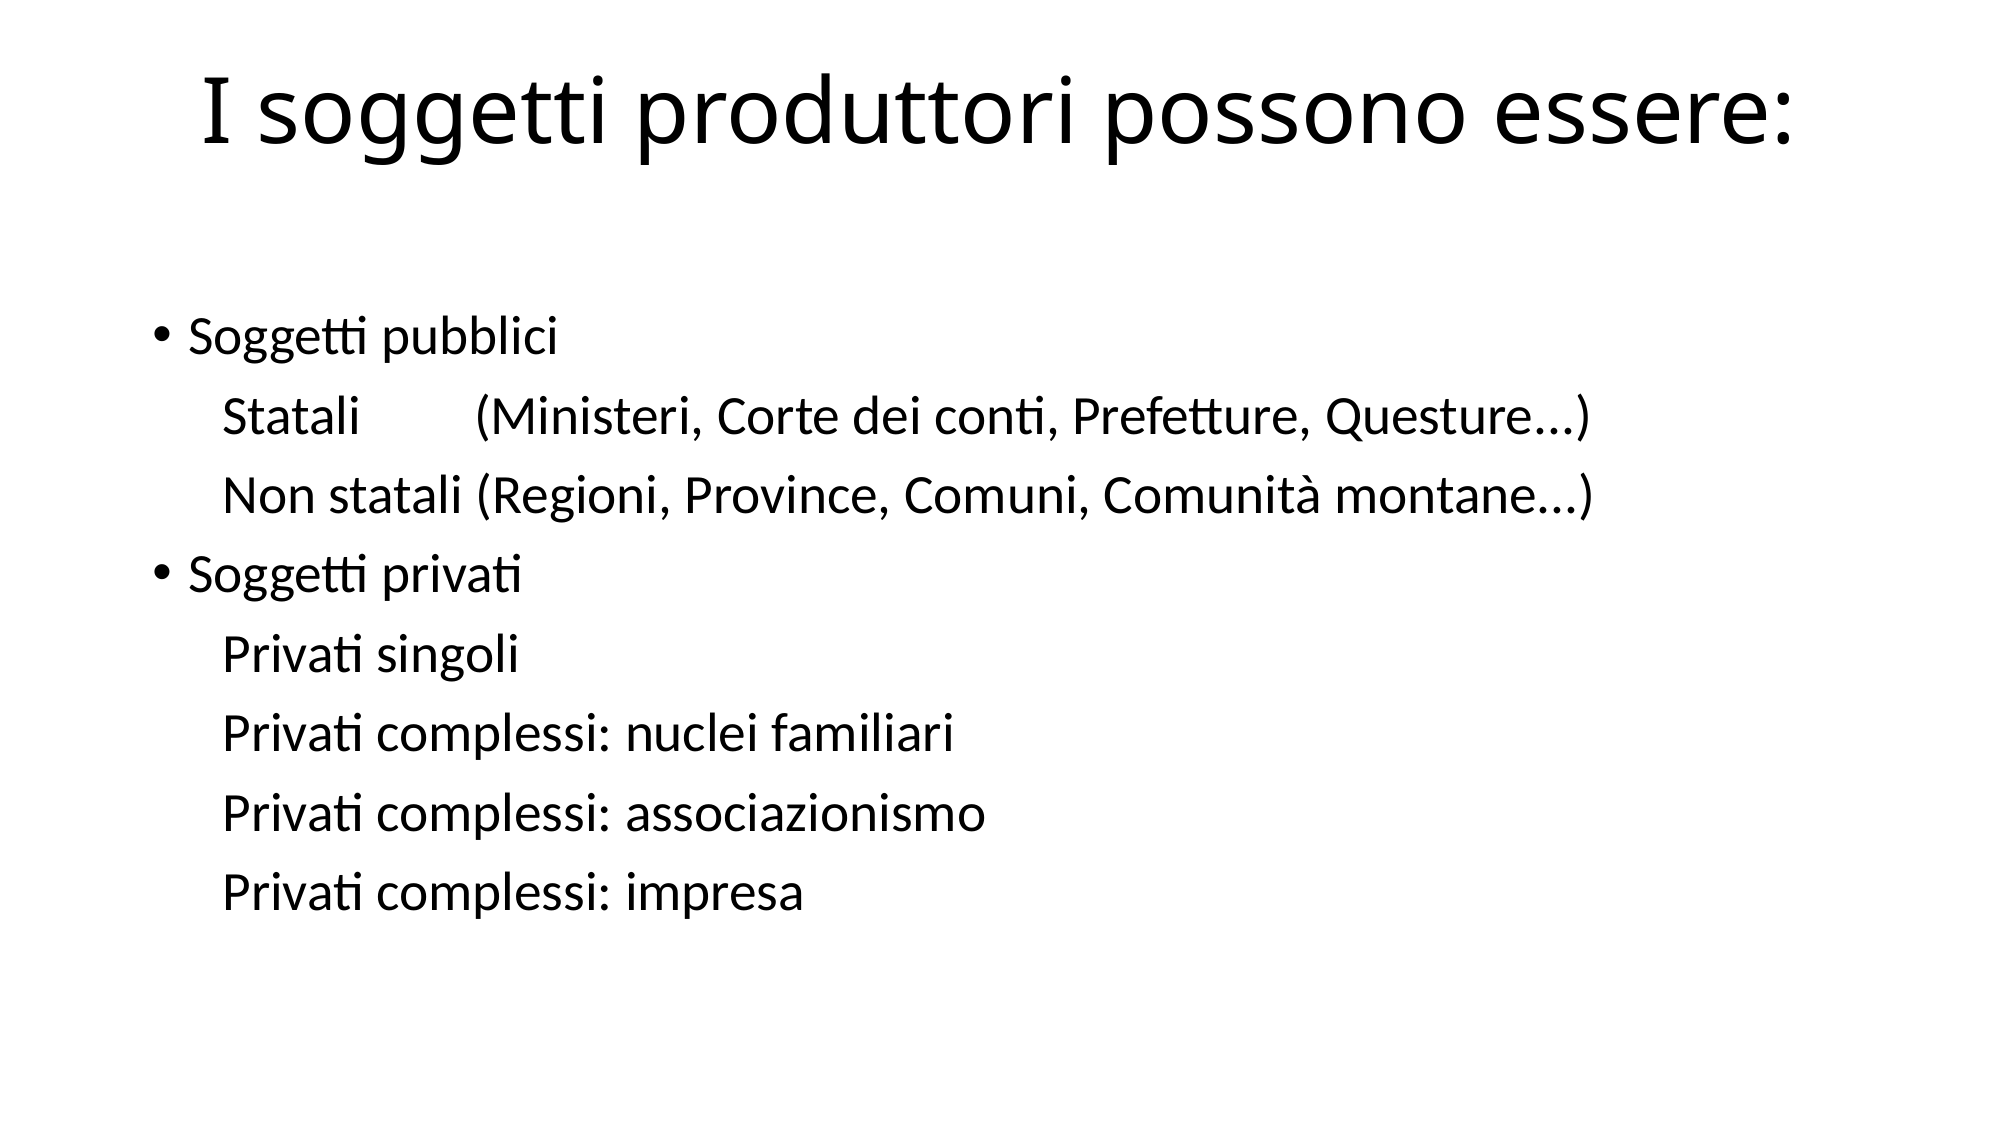

# I soggetti produttori possono essere:
Soggetti pubblici
	Statali (Ministeri, Corte dei conti, Prefetture, Questure...)
	Non statali (Regioni, Province, Comuni, Comunità montane...)
Soggetti privati
	Privati singoli
	Privati complessi: nuclei familiari
	Privati complessi: associazionismo
	Privati complessi: impresa